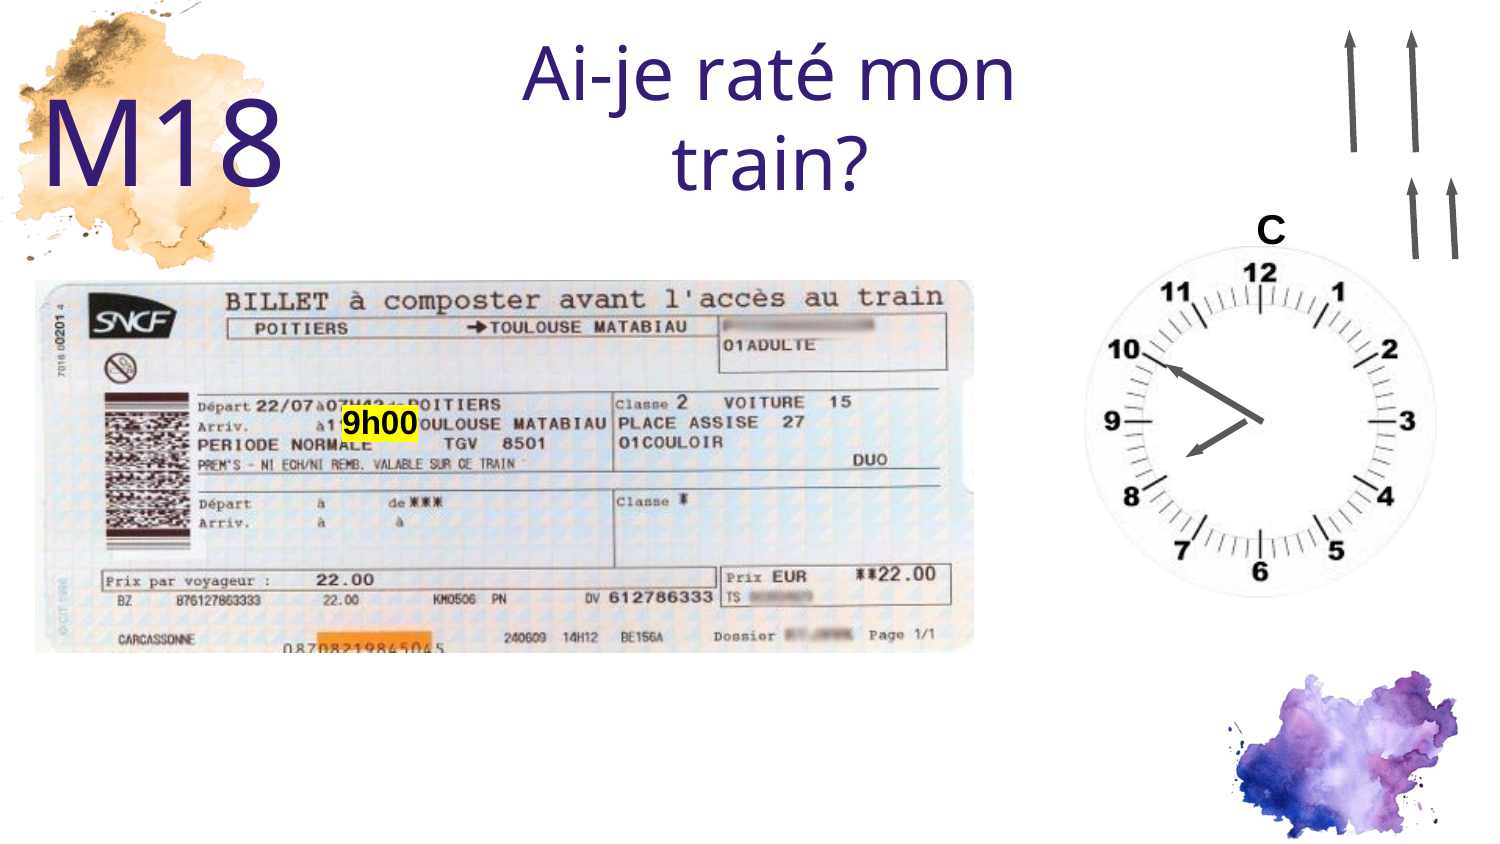

Ai-je raté mon train?
M18
C
9h00